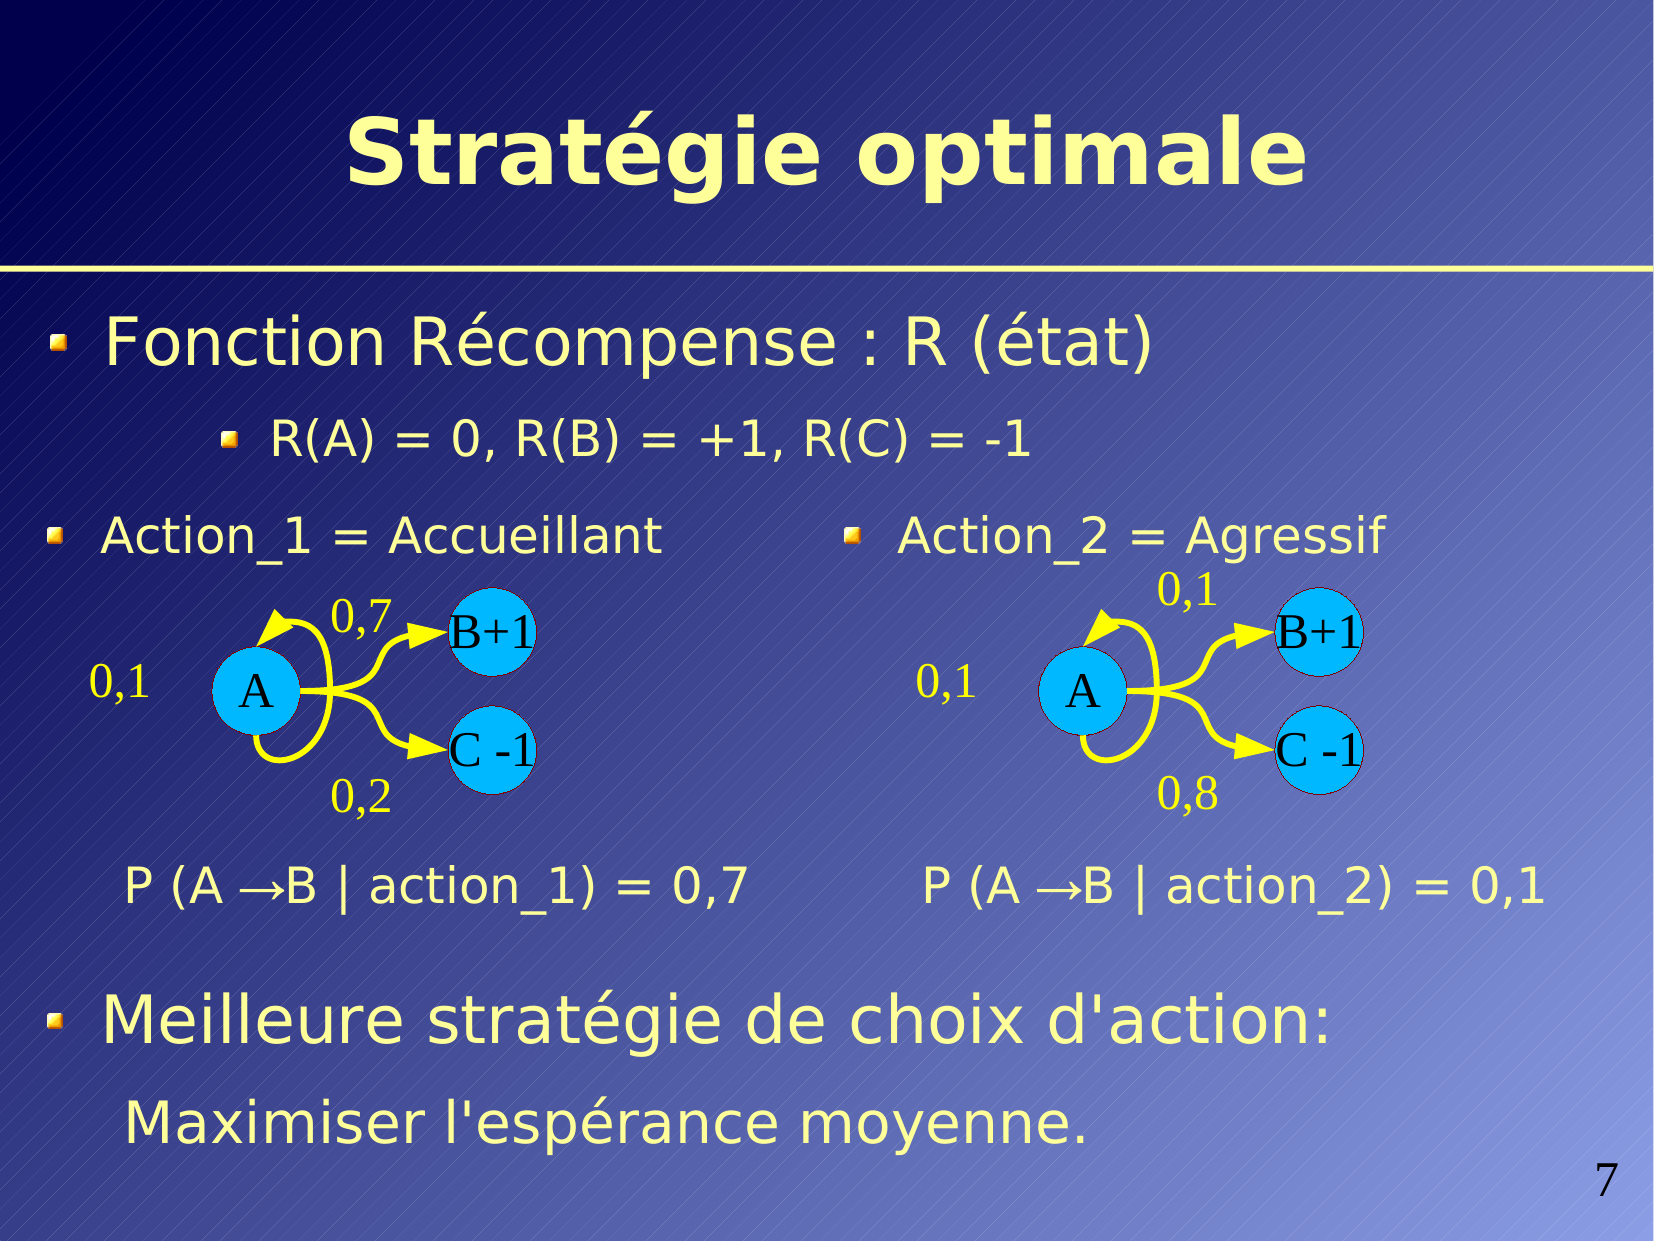

# Stratégie optimale
Fonction Récompense : R (état)
R(A) = 0, R(B) = +1, R(C) = -1
Action_1 = Accueillant
P (A →B | action_1) = 0,7
Action_2 = Agressif
P (A →B | action_2) = 0,1
0,1
B+1
B+1
0,7
A
A
0,1
0,1
C -1
C -1
0,8
0,2
Meilleure stratégie de choix d'action:
Maximiser l'espérance moyenne.
7